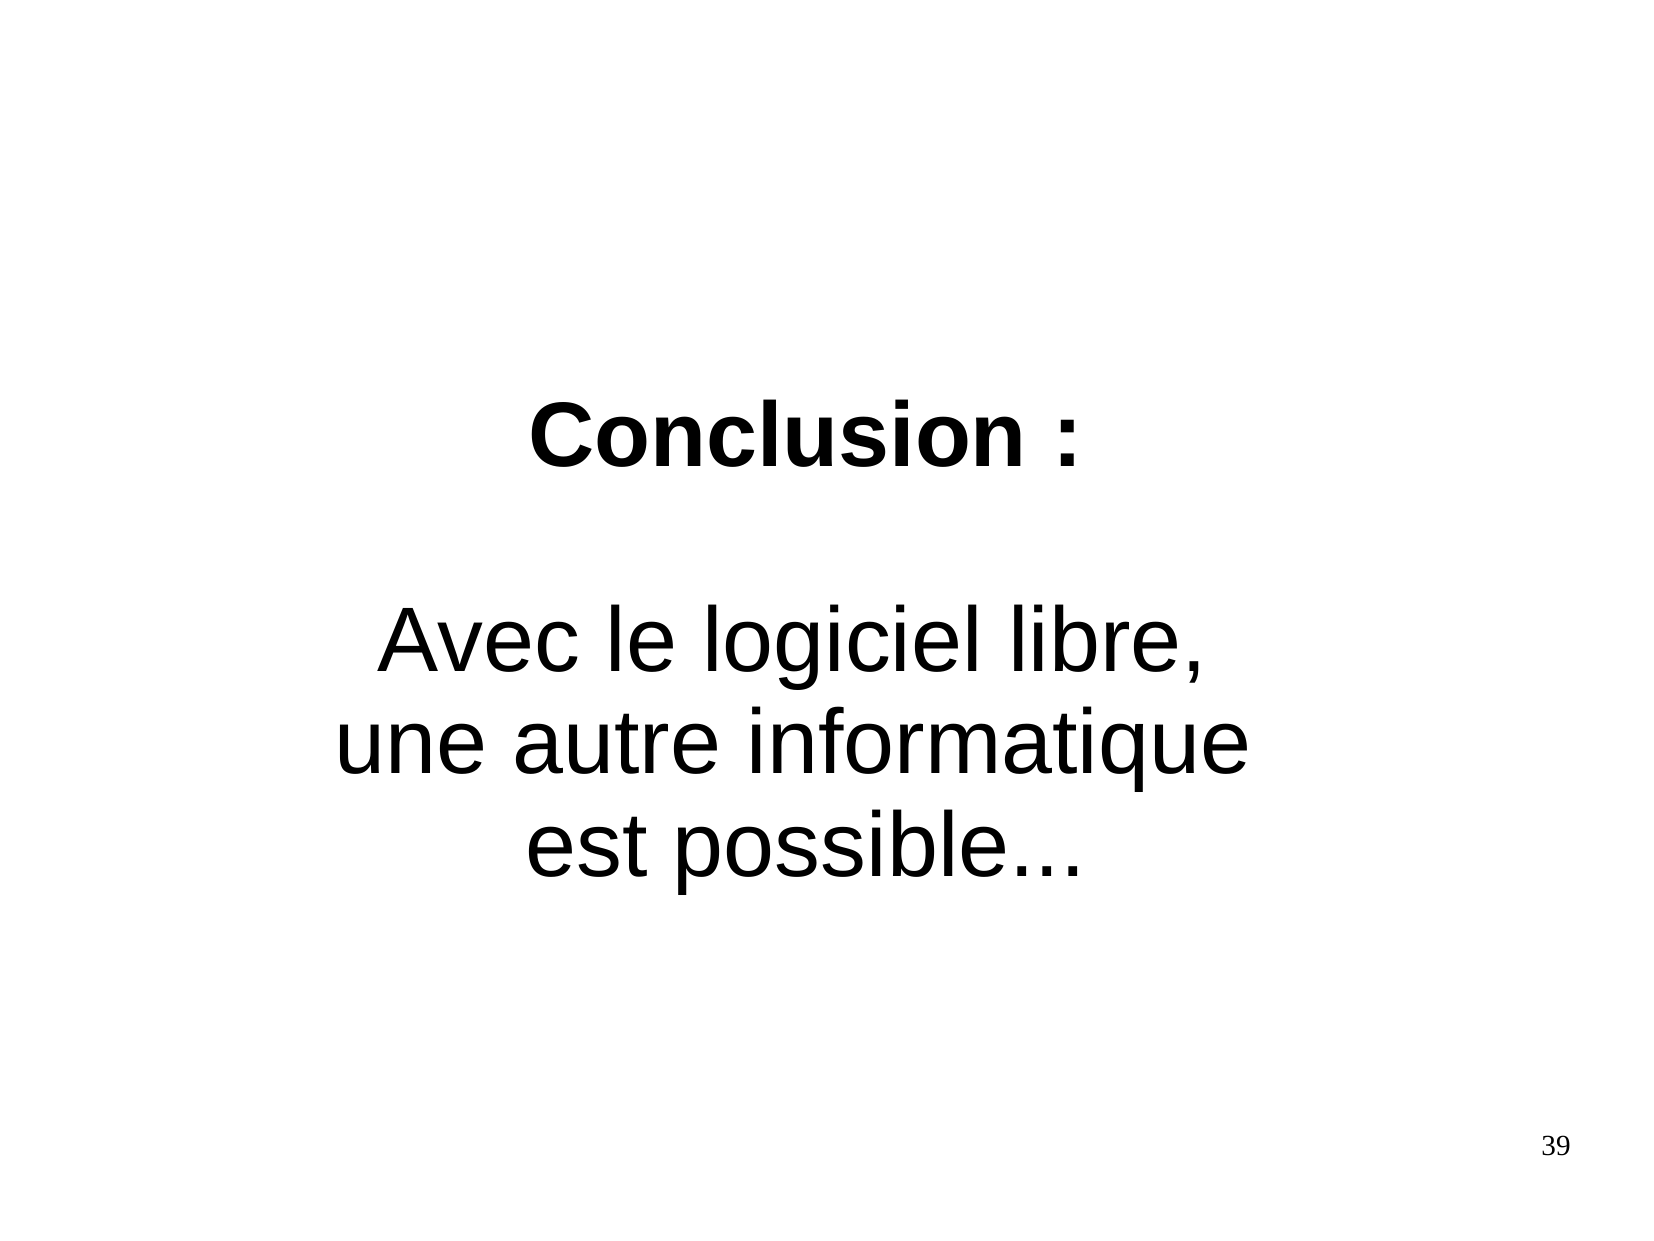

# Conclusion : Avec le logiciel libre, une autre informatique est possible...
39